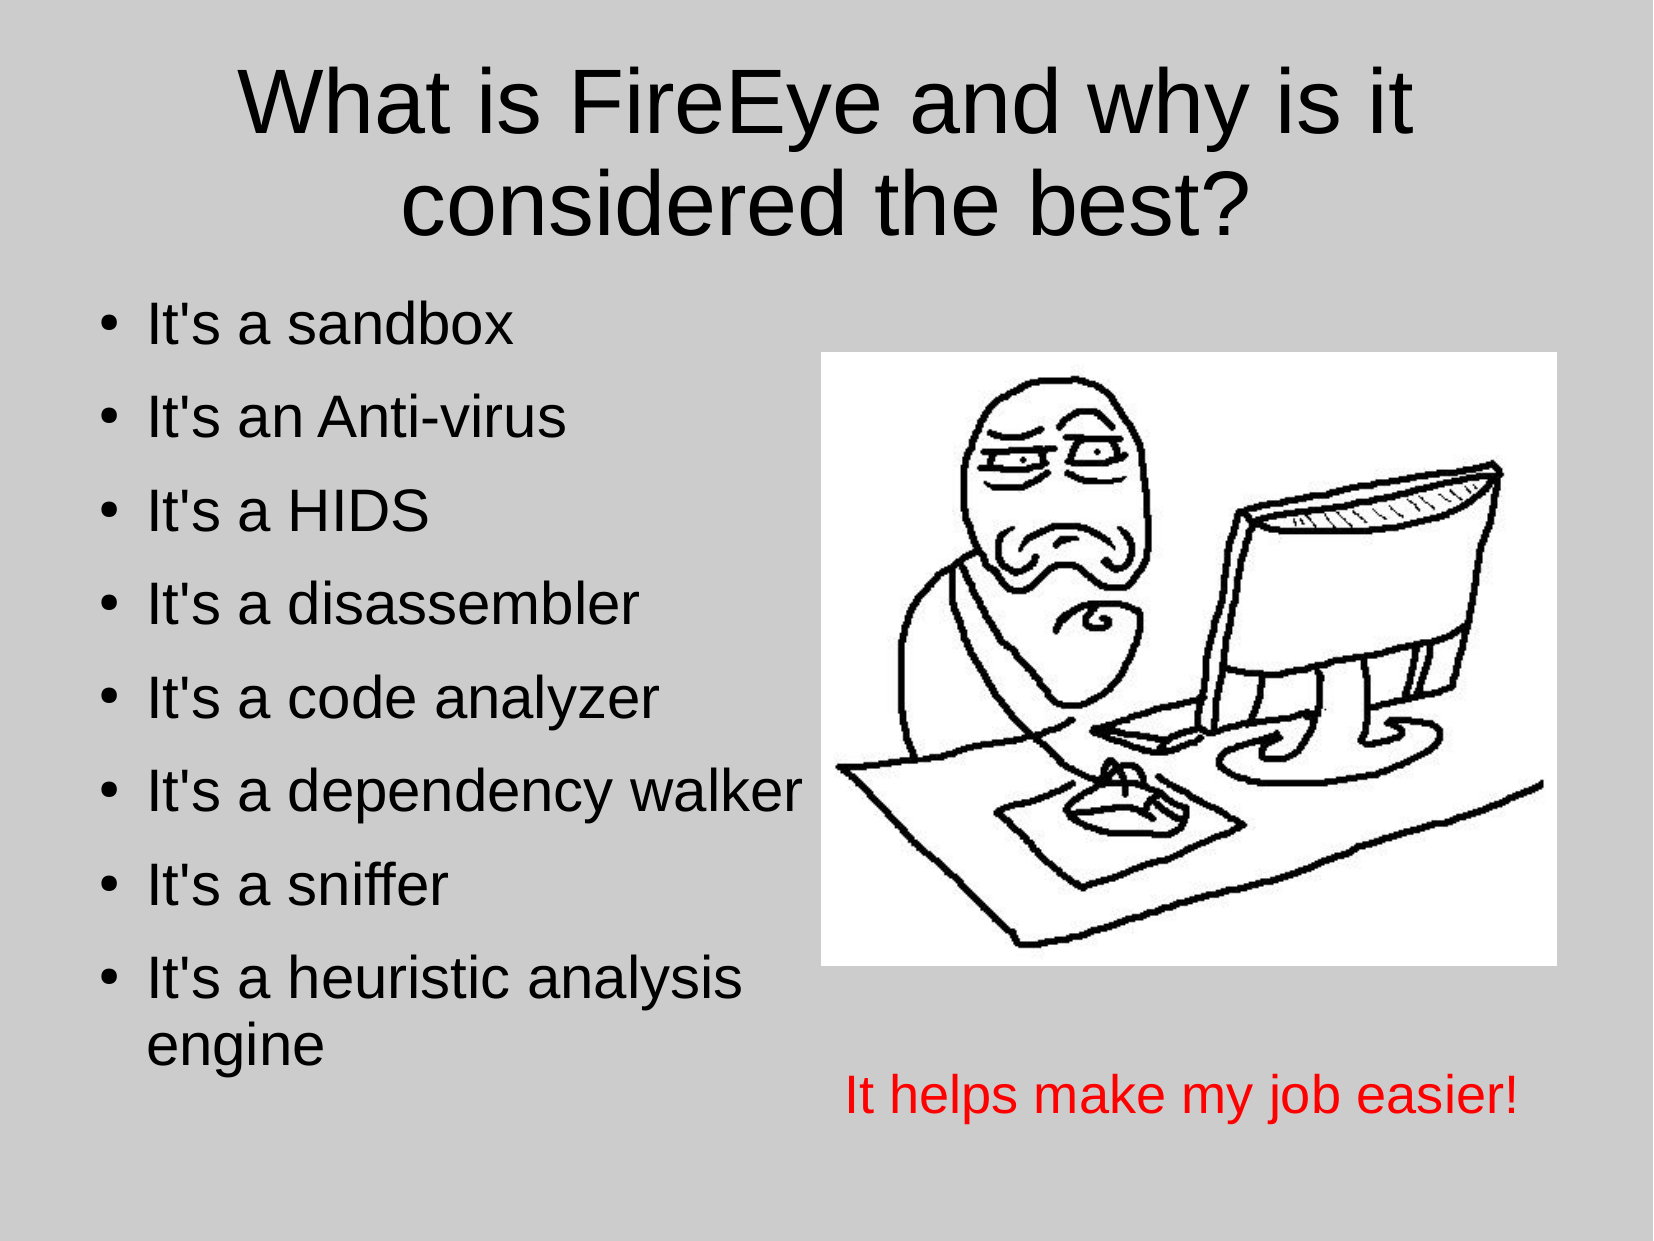

# What is FireEye and why is it considered the best?
It's a sandbox
It's an Anti-virus
It's a HIDS
It's a disassembler
It's a code analyzer
It's a dependency walker
It's a sniffer
It's a heuristic analysis engine
It helps make my job easier!